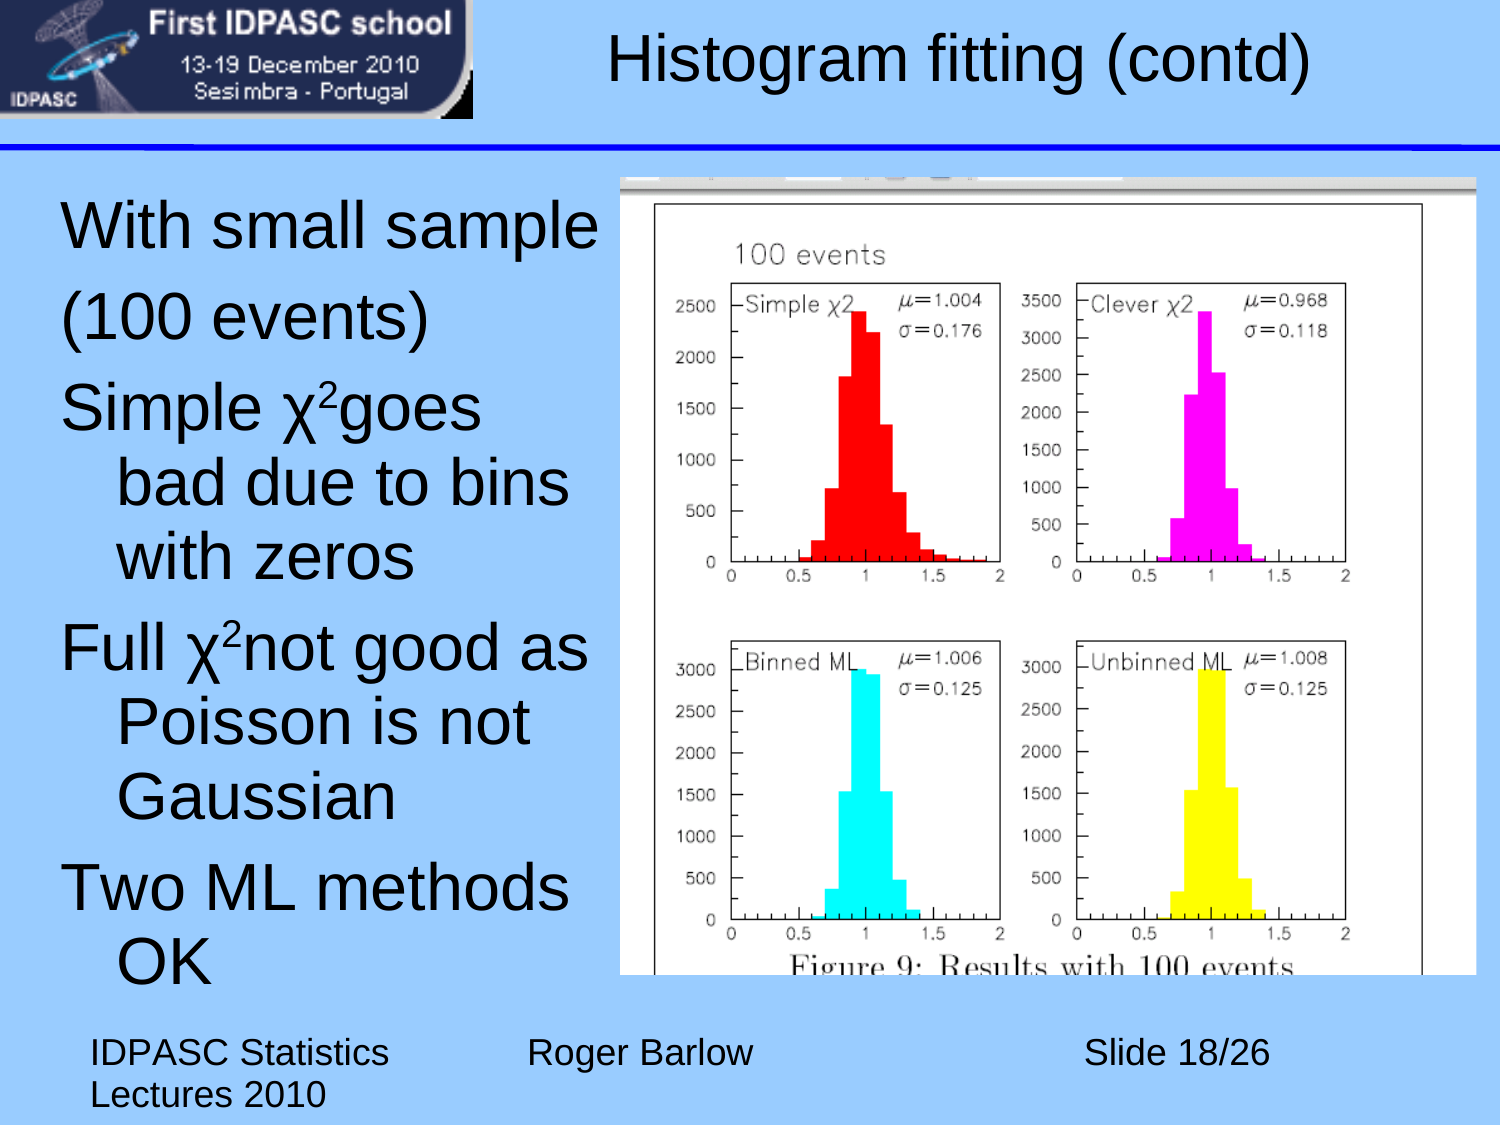

# Histogram fitting (contd)
With small sample
(100 events)
Simple χ2goes bad due to bins with zeros
Full χ2not good as Poisson is not Gaussian
Two ML methods OK
18